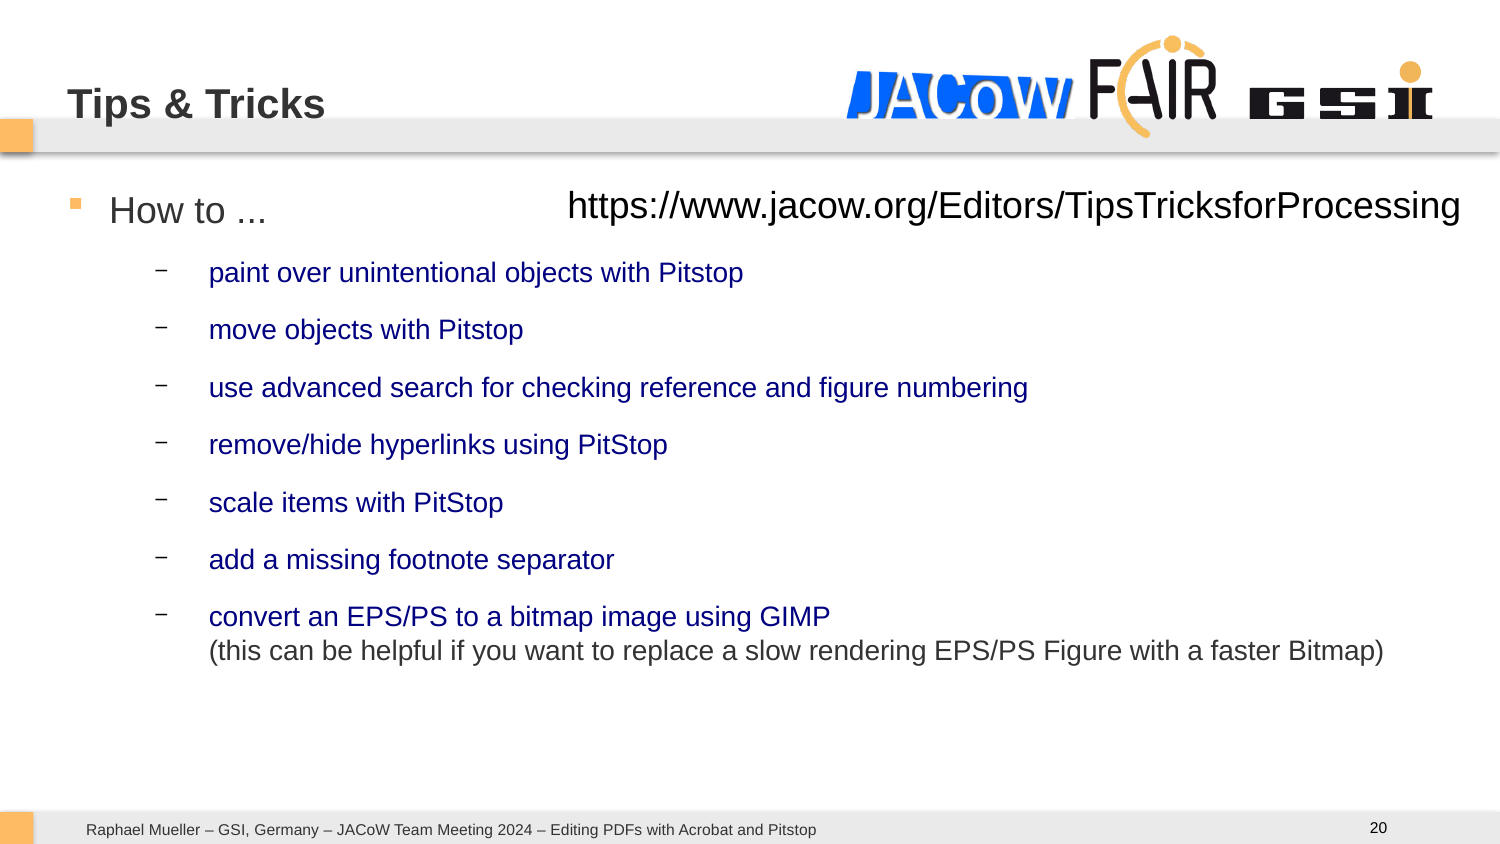

Tips & Tricks
https://www.jacow.org/Editors/TipsTricksforProcessing
# How to ...
paint over unintentional objects with Pitstop
move objects with Pitstop
use advanced search for checking reference and figure numbering
remove/hide hyperlinks using PitStop
scale items with PitStop
add a missing footnote separator
convert an EPS/PS to a bitmap image using GIMP
(this can be helpful if you want to replace a slow rendering EPS/PS Figure with a faster Bitmap)